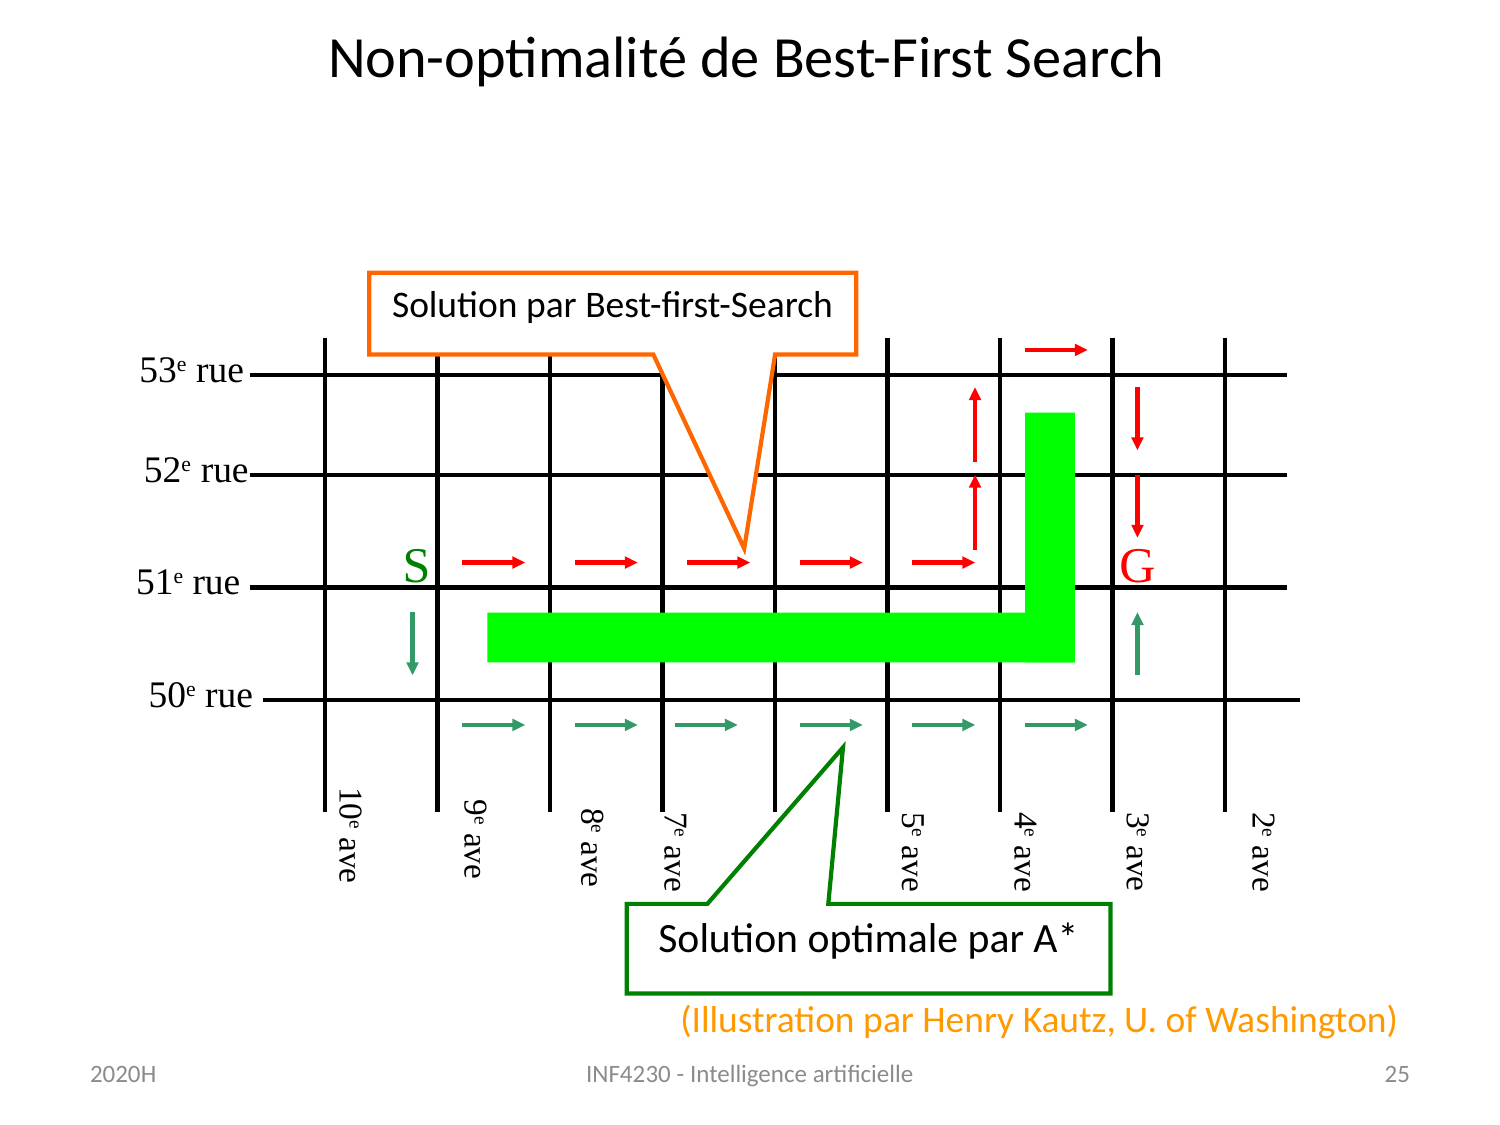

# Non-optimalité de Best-First Search
Solution par Best-first-Search
53e rue
52e rue
S
G
51e rue
50e rue
10e ave
9e ave
8e ave
3e ave
7e ave
6e ave
5e ave
4e ave
2e ave
Solution optimale par A*
(Illustration par Henry Kautz, U. of Washington)
2020H
INF4230 - Intelligence artificielle